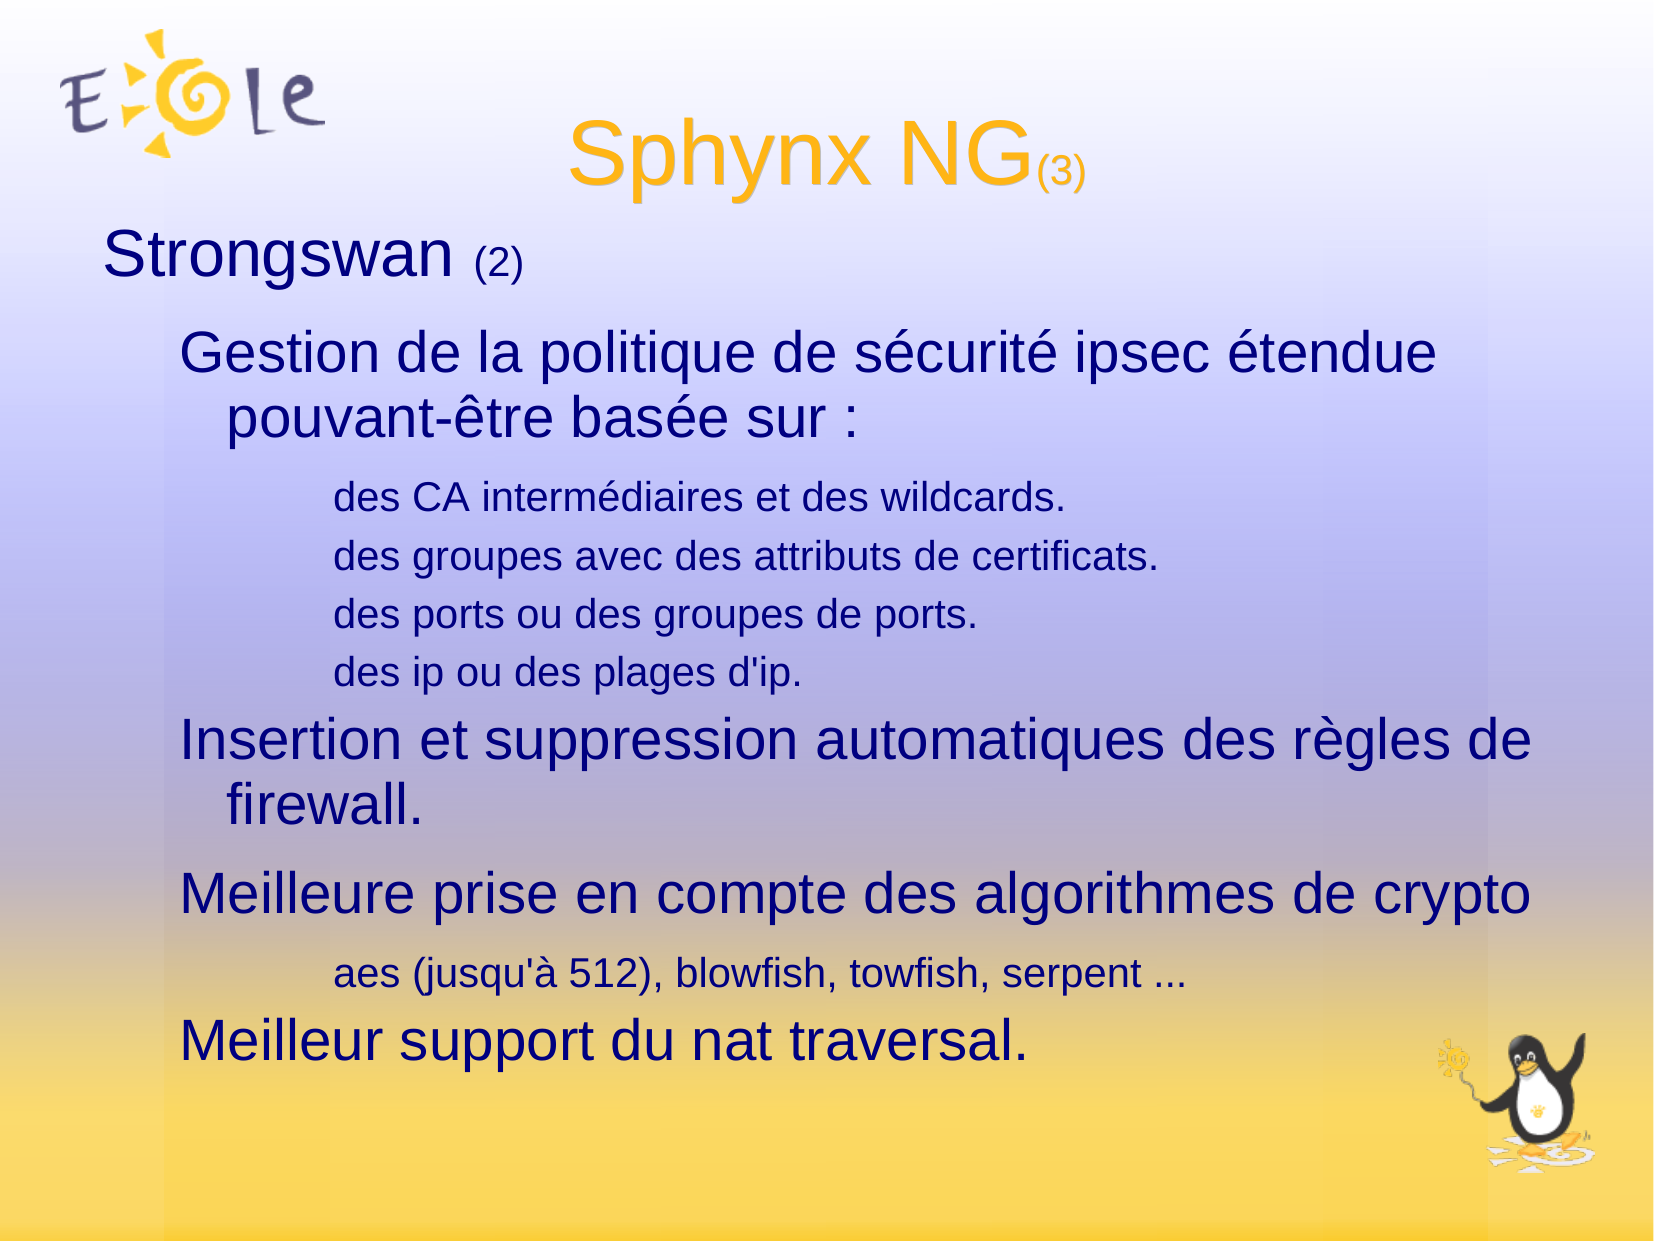

Sphynx NG(3)
# Strongswan (2)
Gestion de la politique de sécurité ipsec étendue pouvant-être basée sur :
des CA intermédiaires et des wildcards.
des groupes avec des attributs de certificats.
des ports ou des groupes de ports.
des ip ou des plages d'ip.
Insertion et suppression automatiques des règles de firewall.
Meilleure prise en compte des algorithmes de crypto
aes (jusqu'à 512), blowfish, towfish, serpent ...
Meilleur support du nat traversal.